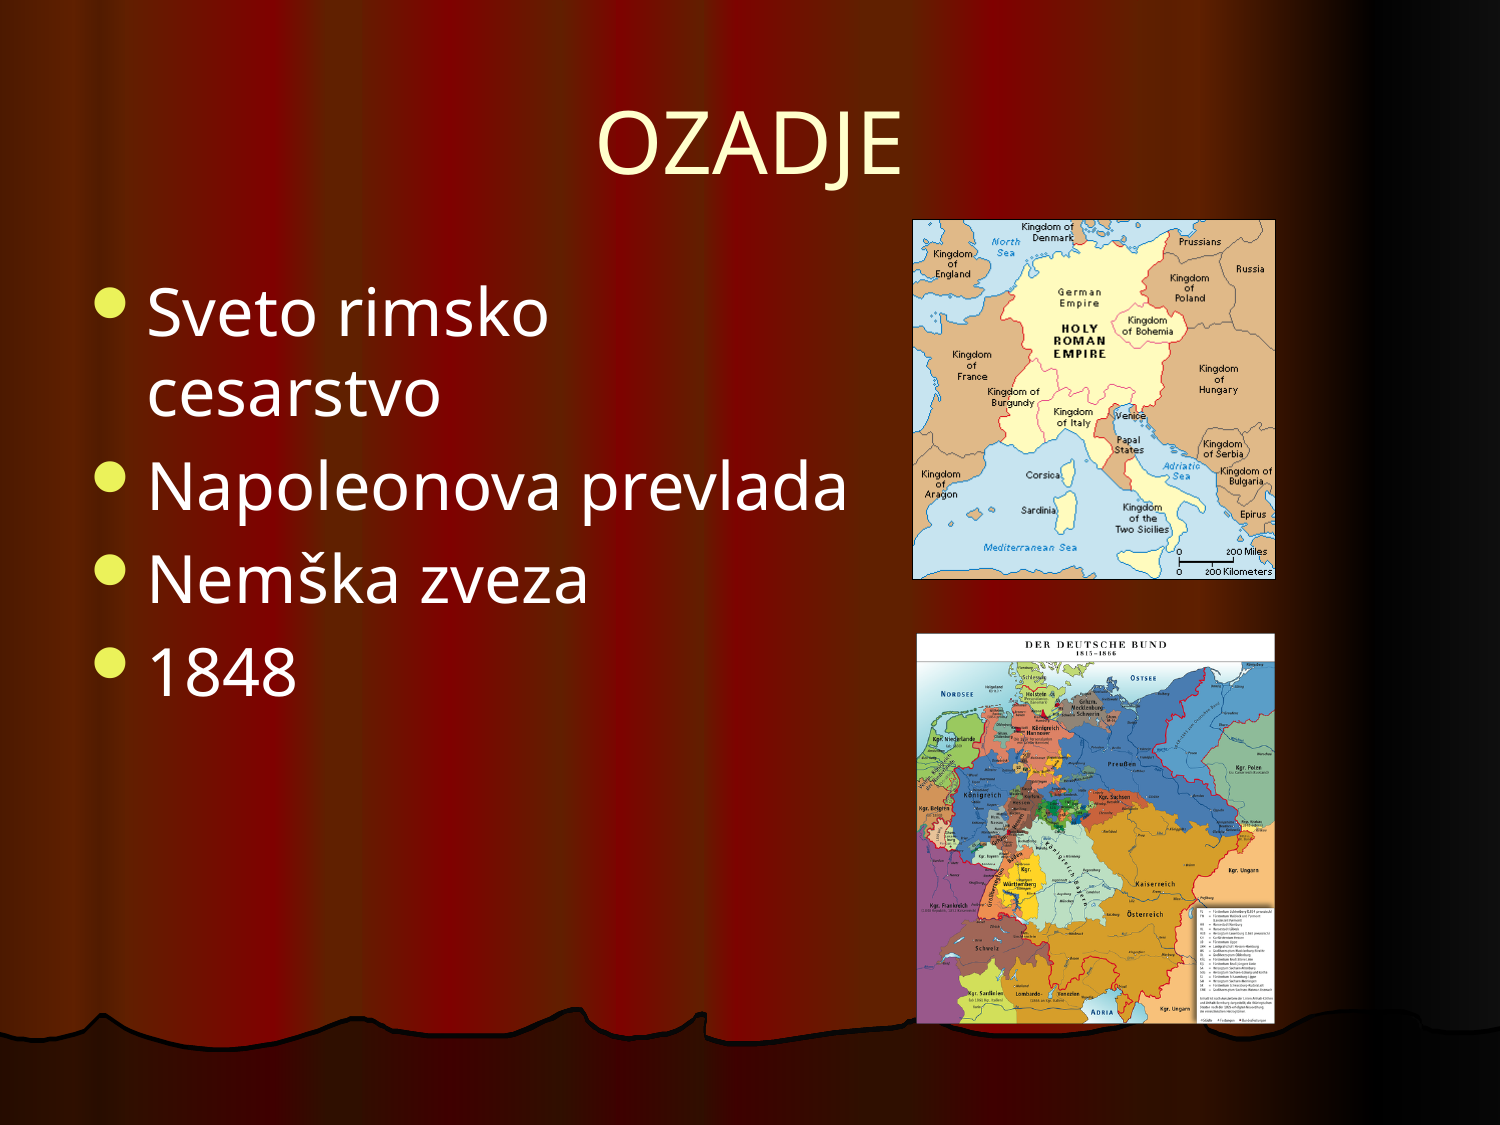

# OZADJE
Sveto rimsko cesarstvo
Napoleonova prevlada
Nemška zveza
1848